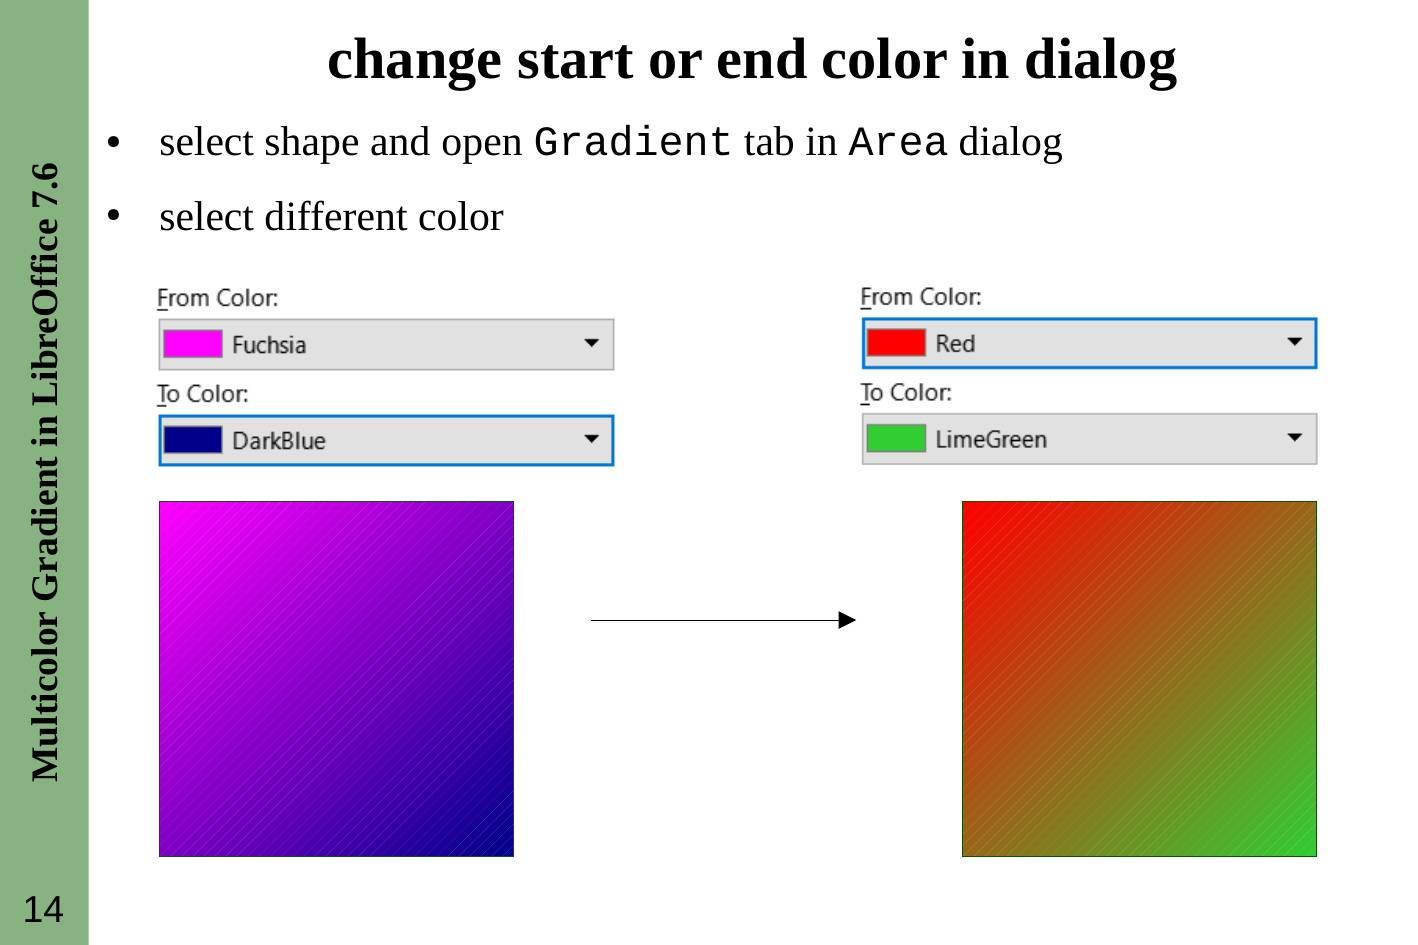

# change start or end color in dialog
select shape and open Gradient tab in Area dialog
select different color